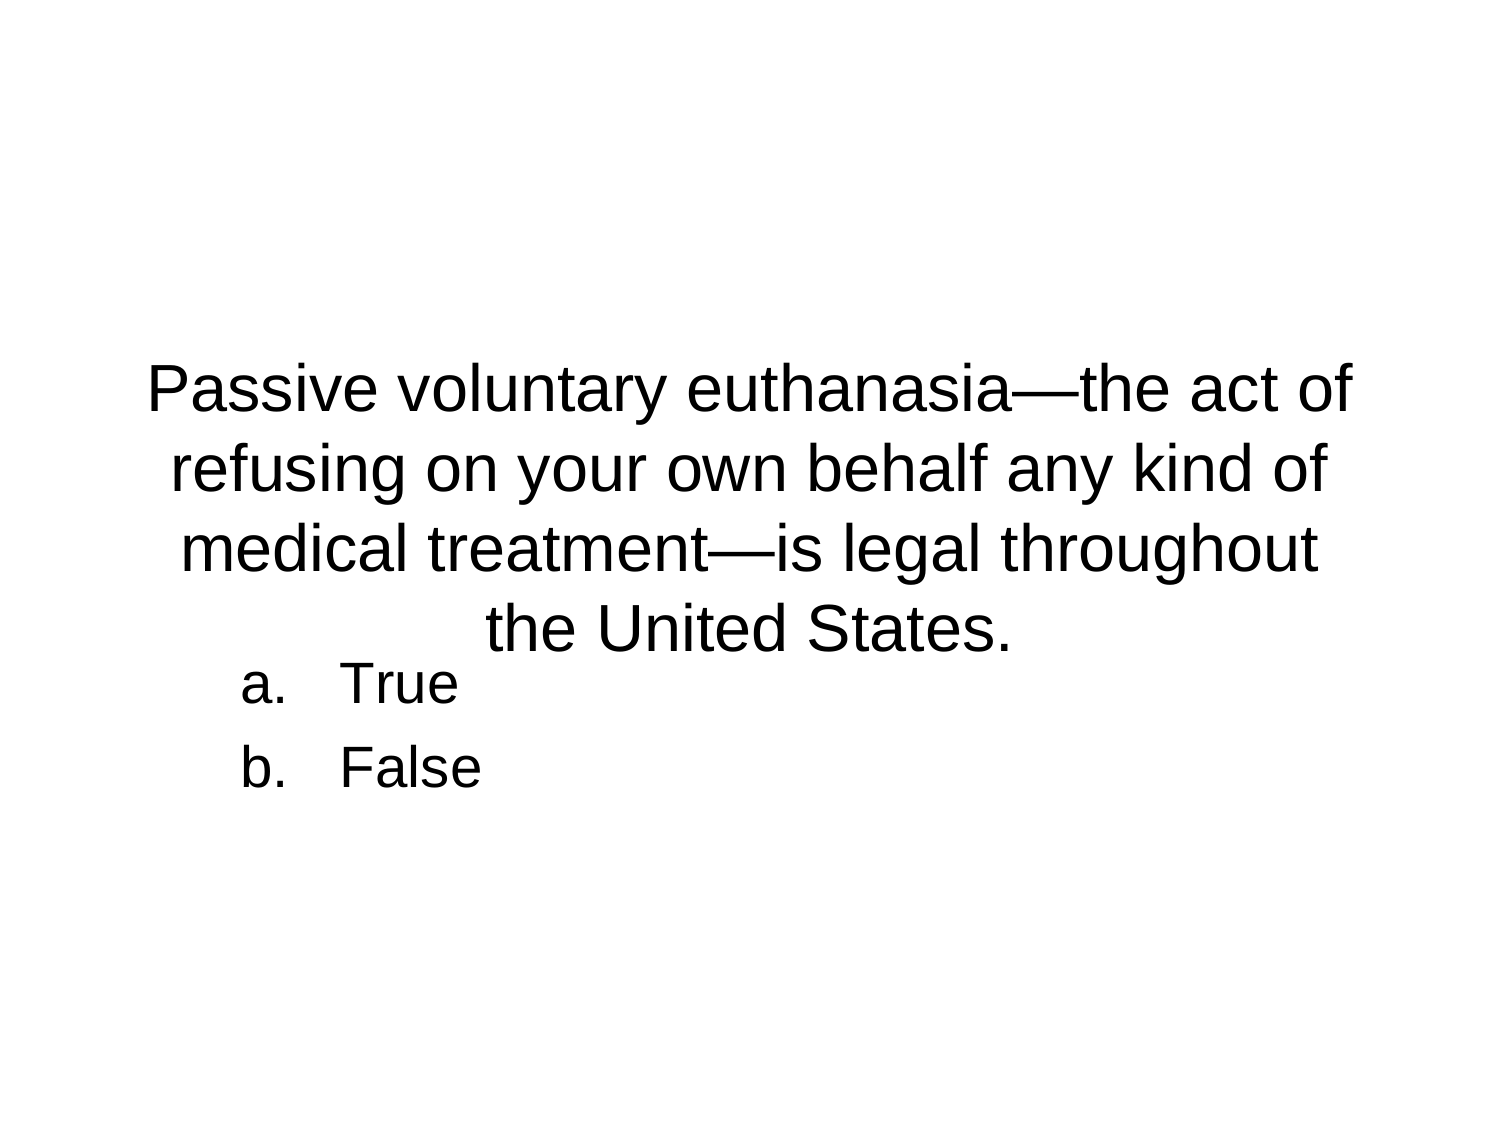

# Passive voluntary euthanasia—the act of refusing on your own behalf any kind of medical treatment—is legal throughout the United States.
True
False